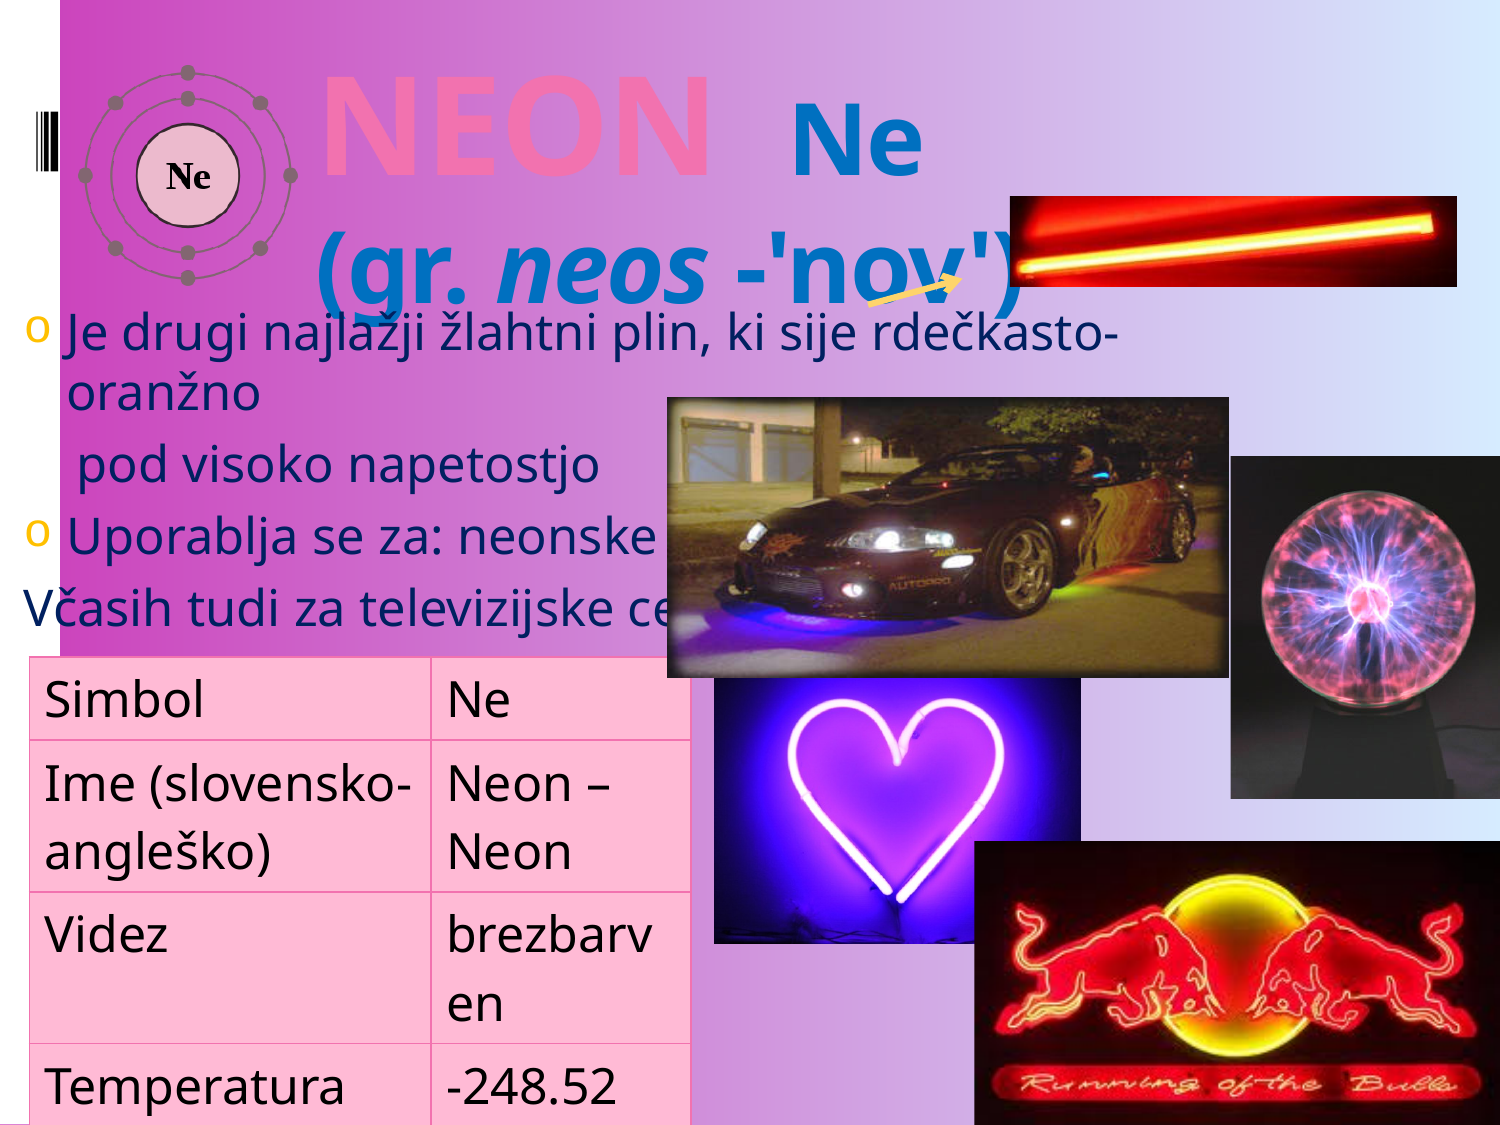

# NEON Ne (gr. neos -'nov')
Je drugi najlažji žlahtni plin, ki sije rdečkasto-oranžno
 pod visoko napetostjo
Uporablja se za: neonske luči,
Včasih tudi za televizijske cevi
| Simbol | Ne |
| --- | --- |
| Ime (slovensko-angleško) | Neon – Neon |
| Videz | brezbarven |
| Temperatura tališča | -248.52 |
| Temperatura vrelišča | -245.92 |